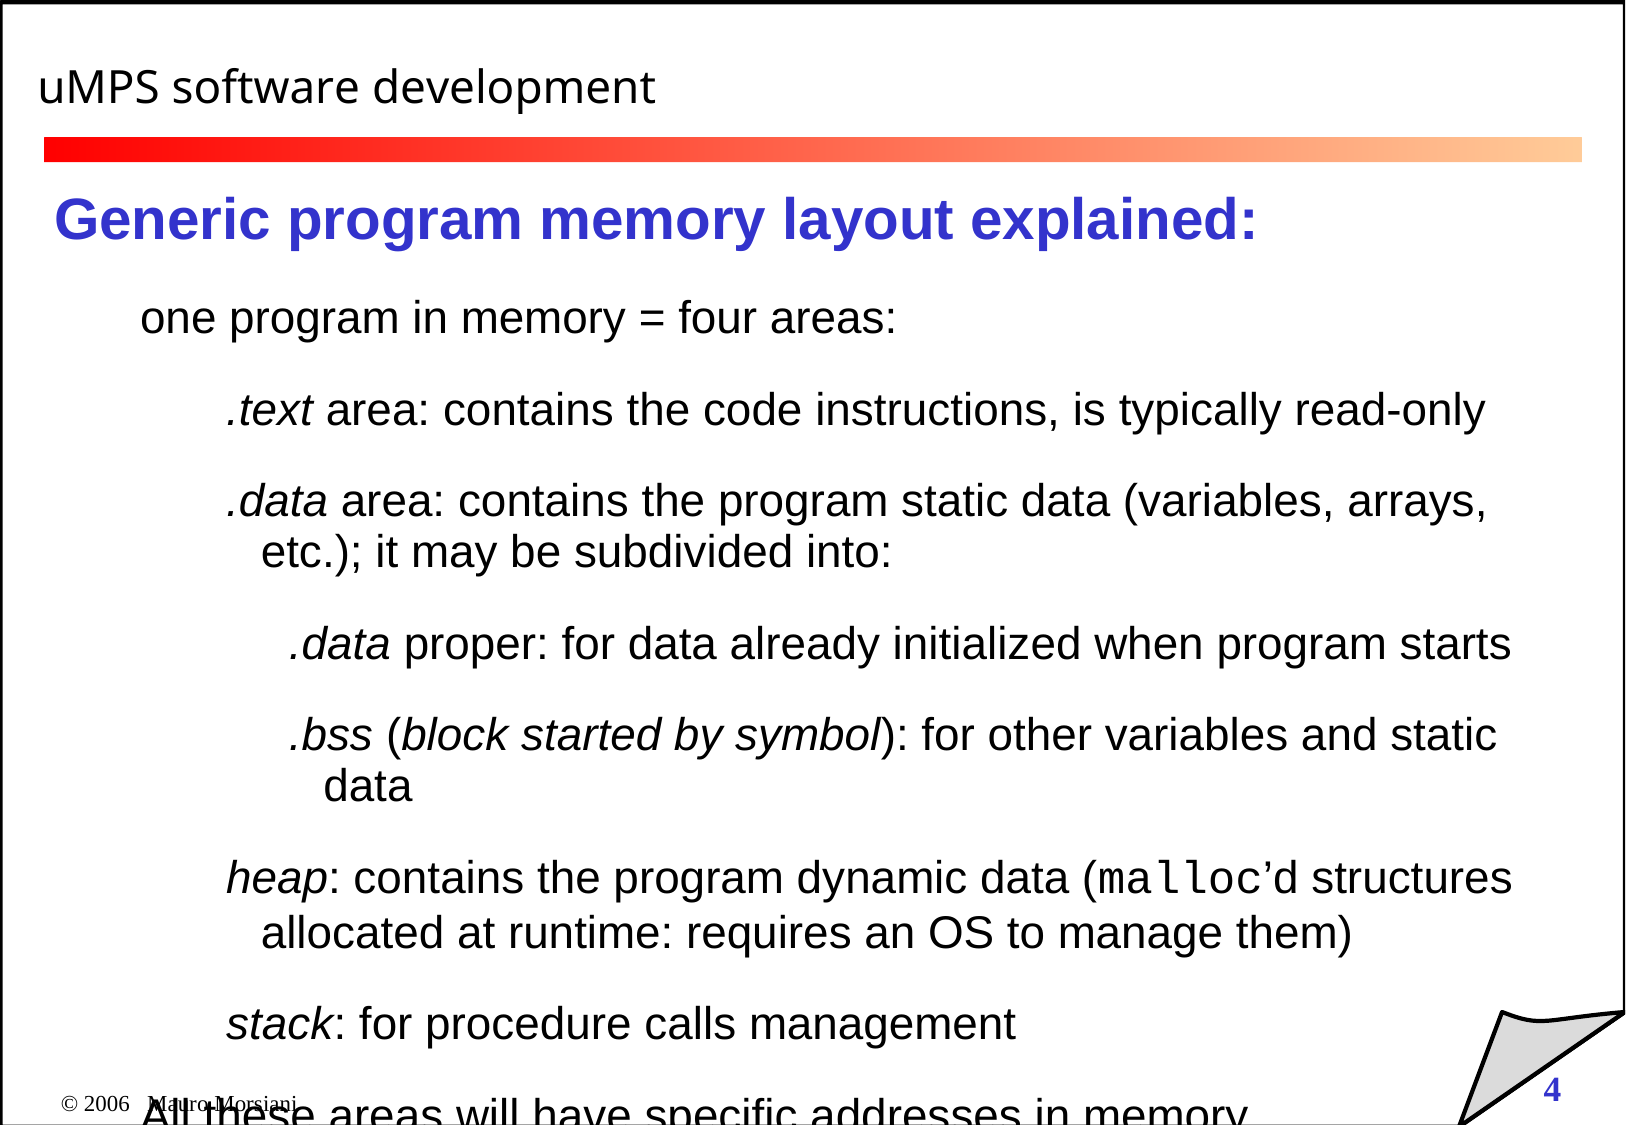

# uMPS software development
Generic program memory layout explained:
one program in memory = four areas:
.text area: contains the code instructions, is typically read-only
.data area: contains the program static data (variables, arrays, etc.); it may be subdivided into:
.data proper: for data already initialized when program starts
.bss (block started by symbol): for other variables and static data
heap: contains the program dynamic data (malloc’d structures allocated at runtime: requires an OS to manage them)
stack: for procedure calls management
All these areas will have specific addresses in memory
The executable file may contain only .text and .data areas